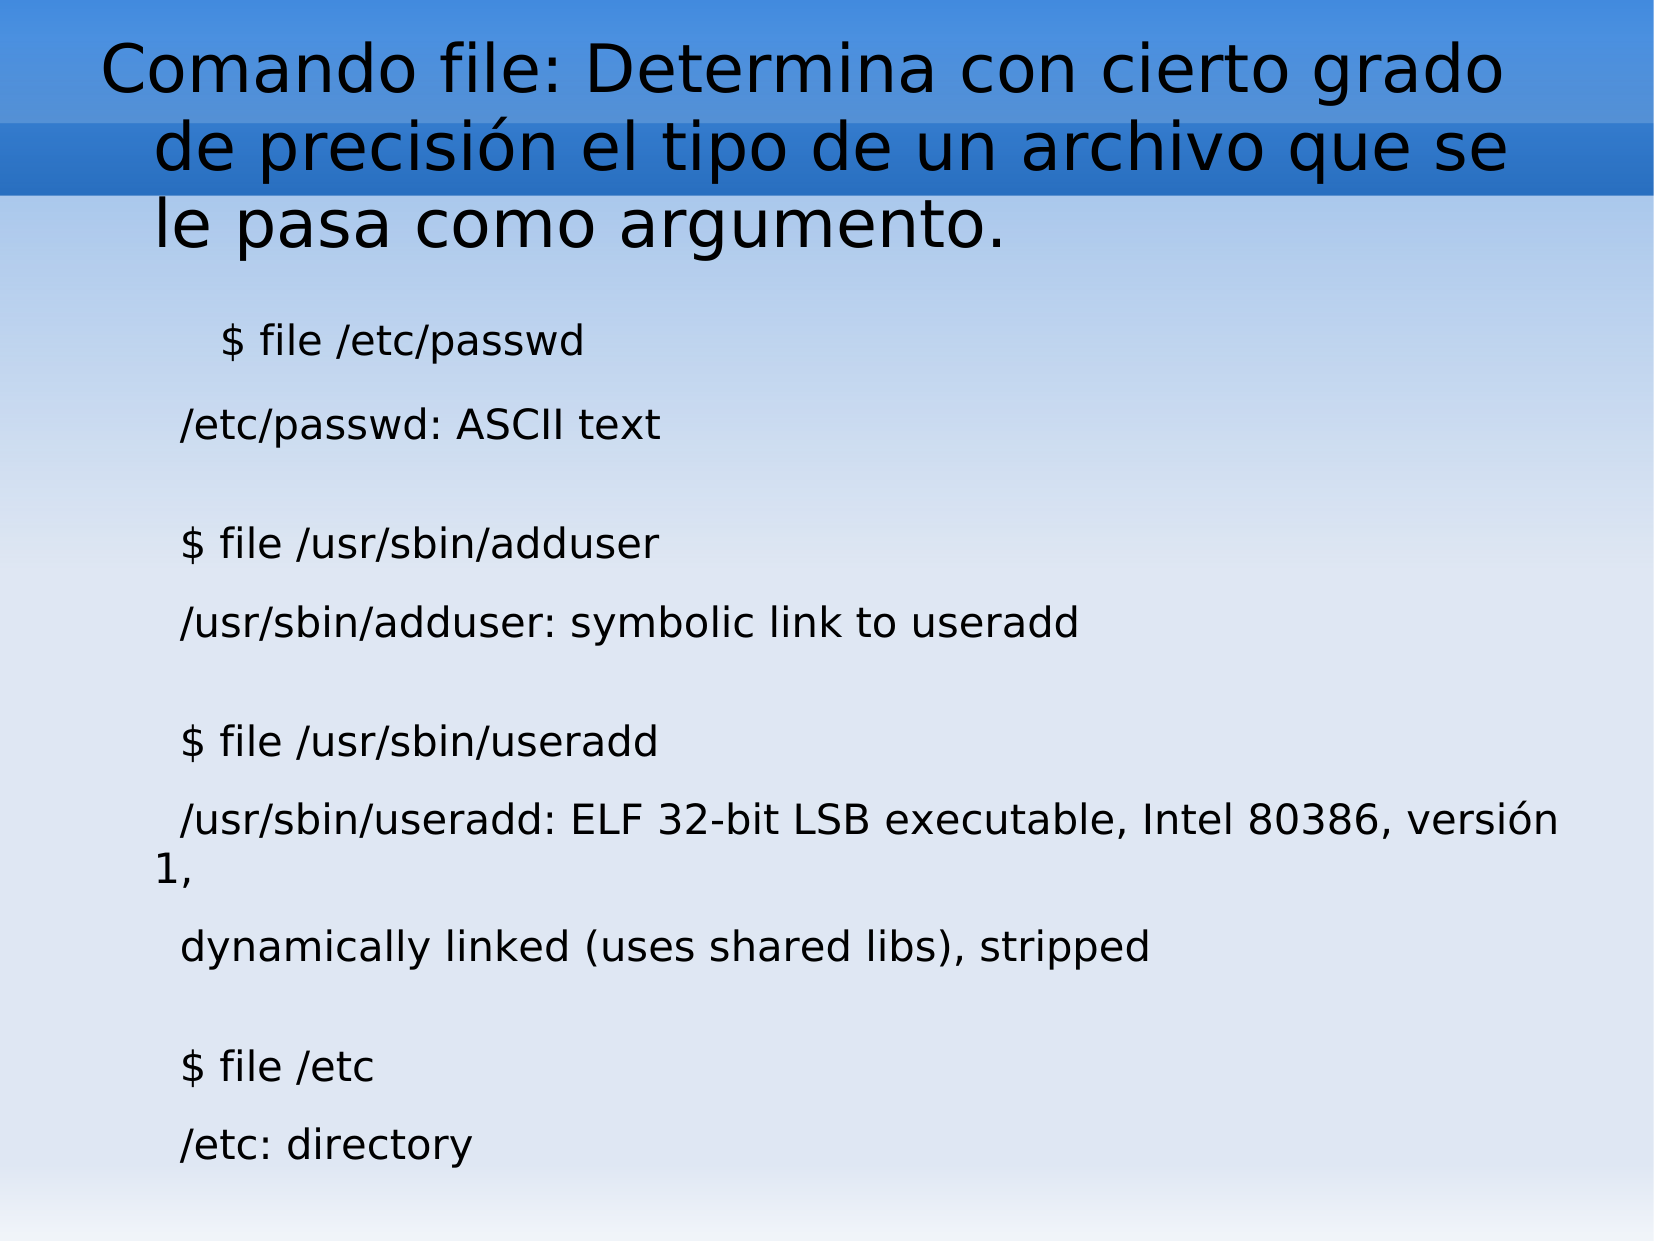

# Comando file: Determina con cierto grado de precisión el tipo de un archivo que se le pasa como argumento.
 $ file /etc/passwd
 /etc/passwd: ASCII text
 $ file /usr/sbin/adduser
 /usr/sbin/adduser: symbolic link to useradd
 $ file /usr/sbin/useradd
 /usr/sbin/useradd: ELF 32-bit LSB executable, Intel 80386, versión 1,
 dynamically linked (uses shared libs), stripped
 $ file /etc
 /etc: directory